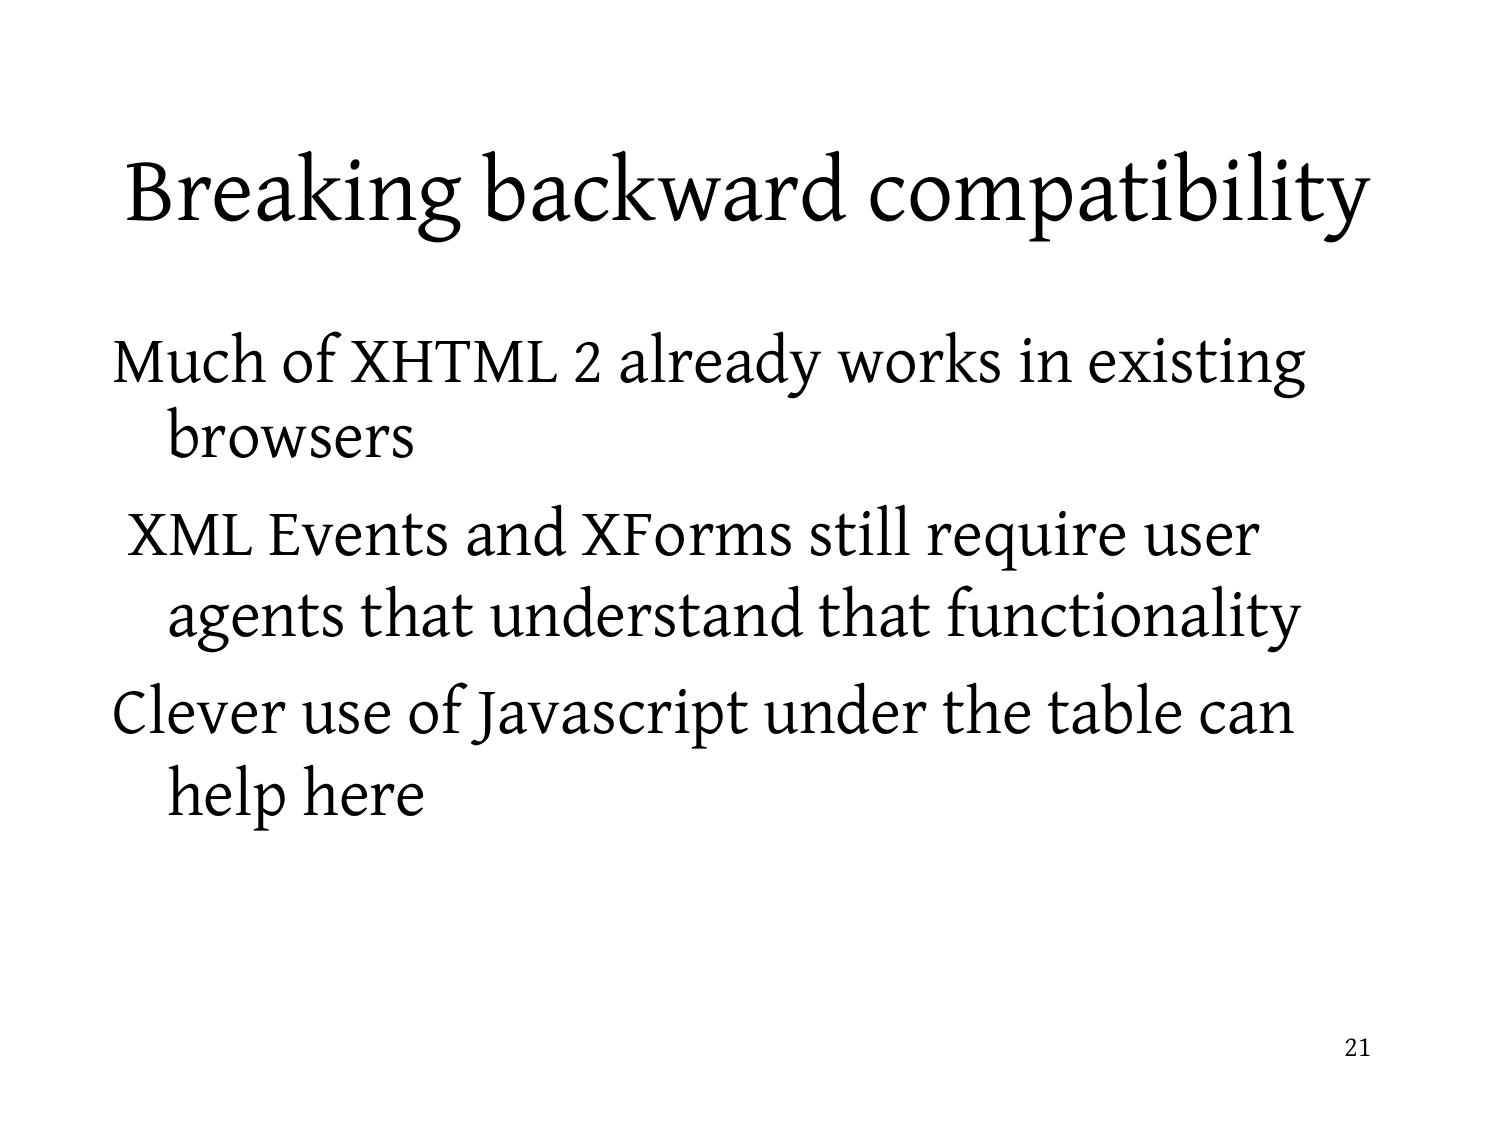

# Breaking backward compatibility
Much of XHTML 2 already works in existing browsers
 XML Events and XForms still require user agents that understand that functionality
Clever use of Javascript under the table can help here